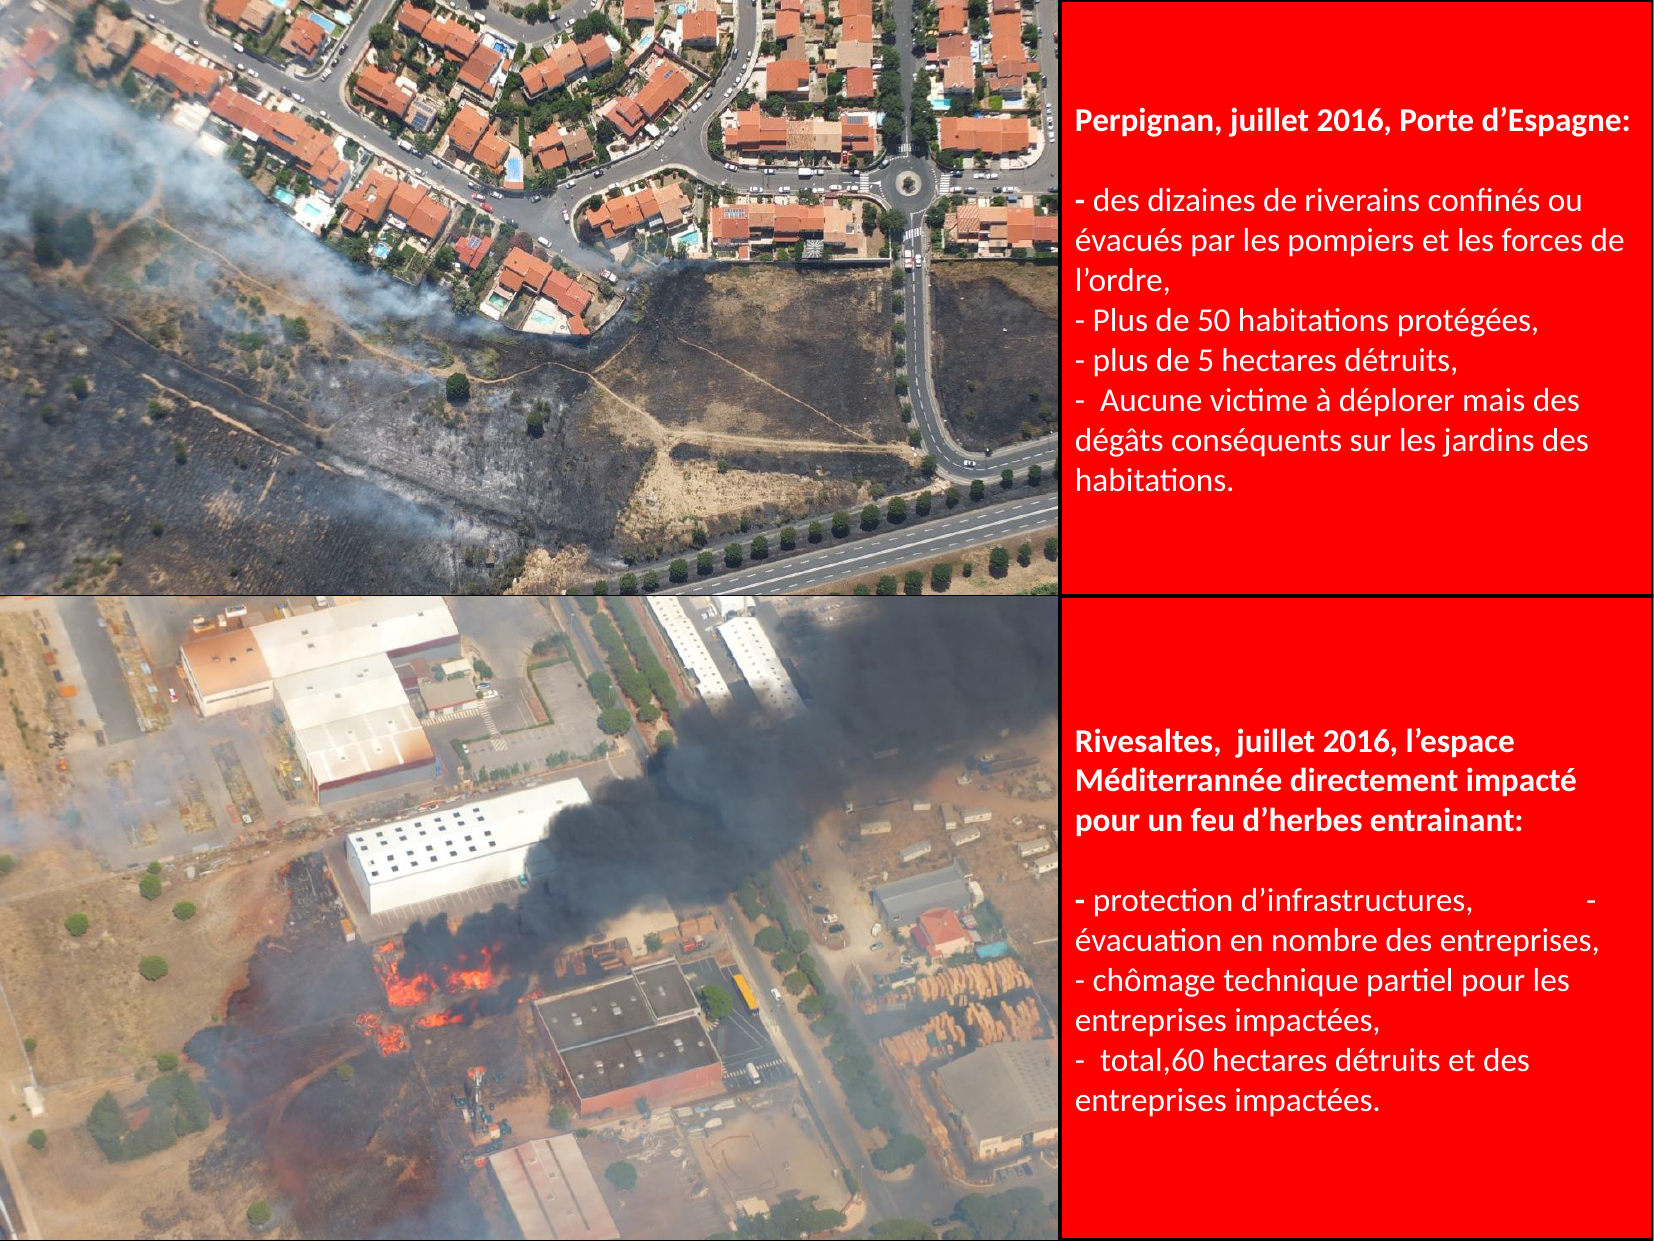

Perpignan, juillet 2016, Porte d’Espagne:
- des dizaines de riverains confinés ou évacués par les pompiers et les forces de l’ordre,
- Plus de 50 habitations protégées,
- plus de 5 hectares détruits,
- Aucune victime à déplorer mais des dégâts conséquents sur les jardins des habitations.
Rivesaltes, juillet 2016, l’espace Méditerrannée directement impacté pour un feu d’herbes entrainant:
- protection d’infrastructures, - évacuation en nombre des entreprises,
- chômage technique partiel pour les entreprises impactées,
- total,60 hectares détruits et des entreprises impactées.